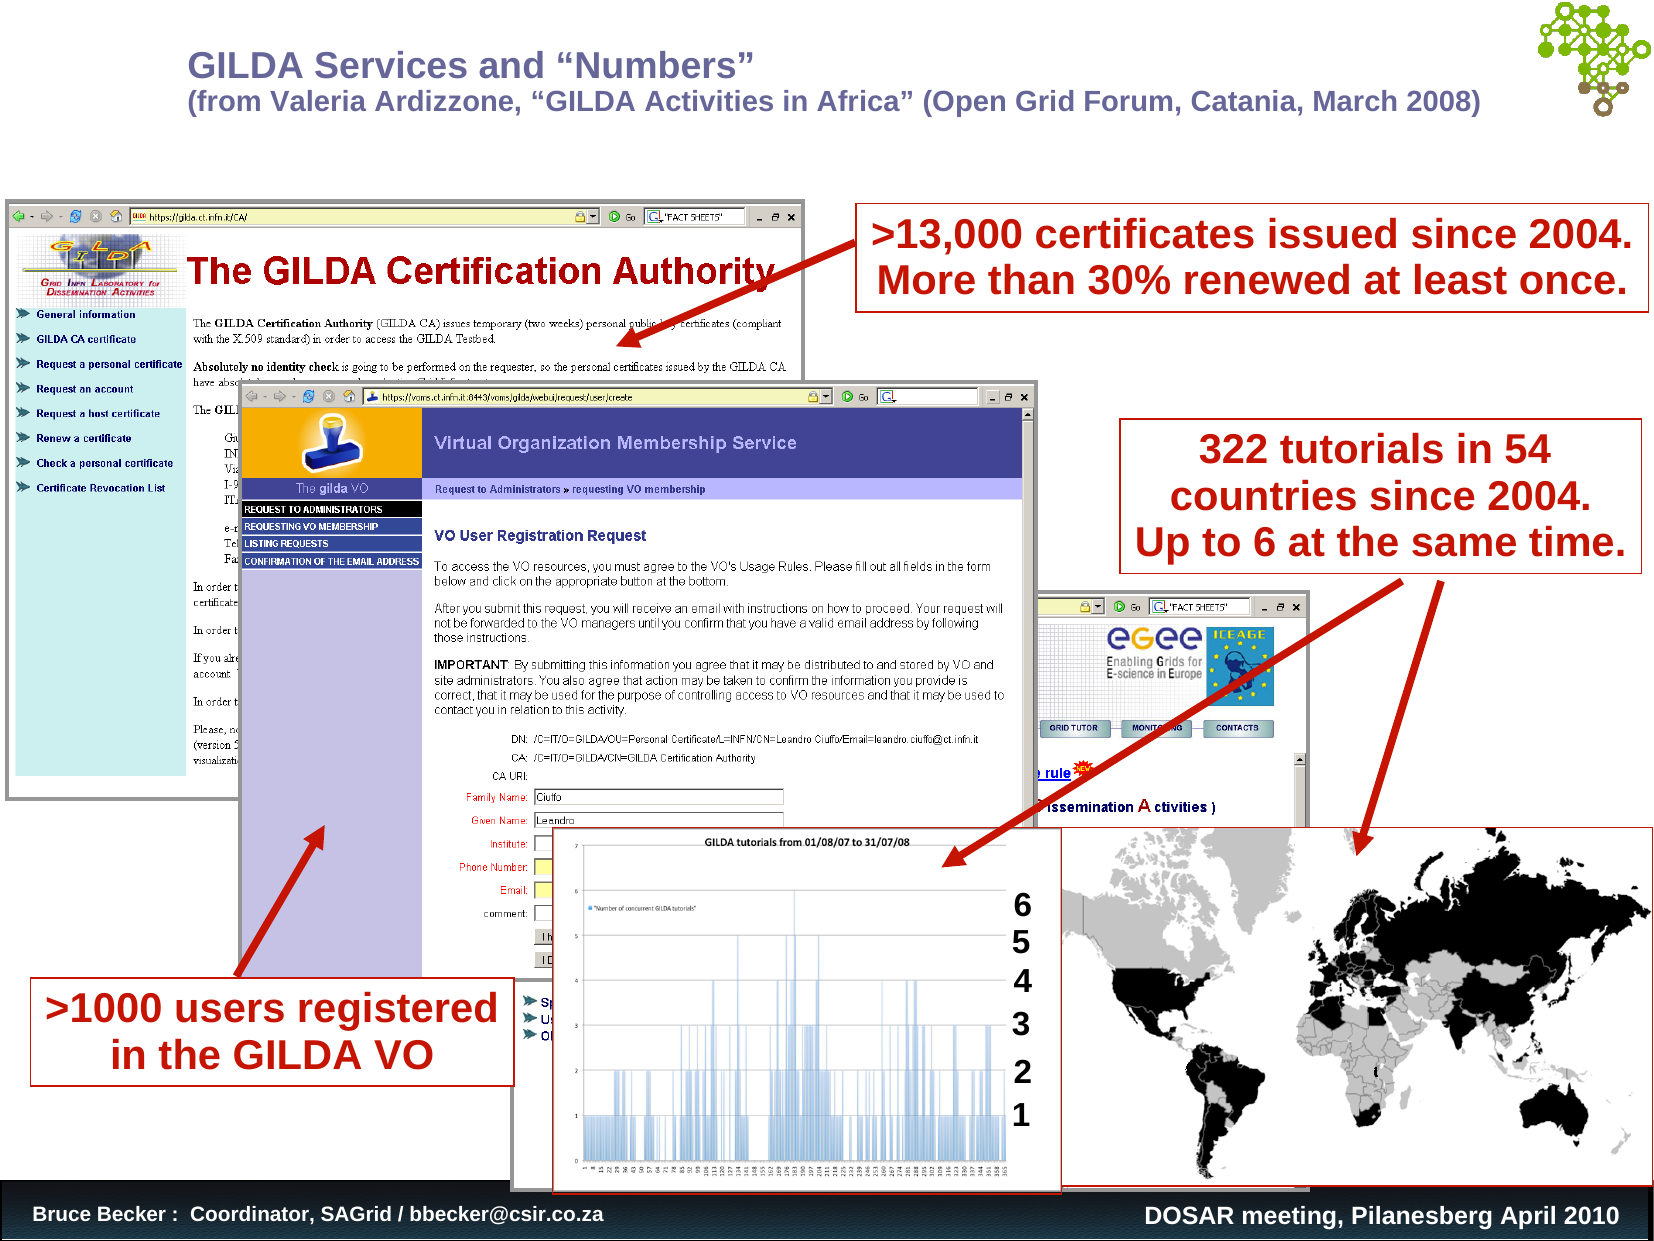

# GILDA Services and “Numbers” (from Valeria Ardizzone, “GILDA Activities in Africa” (Open Grid Forum, Catania, March 2008)
>13,000 certificates issued since 2004.
More than 30% renewed at least once.
>1000 users registered
in the GILDA VO
322 tutorials in 54
countries since 2004.
Up to 6 at the same time.
6
5
4
3
2
1